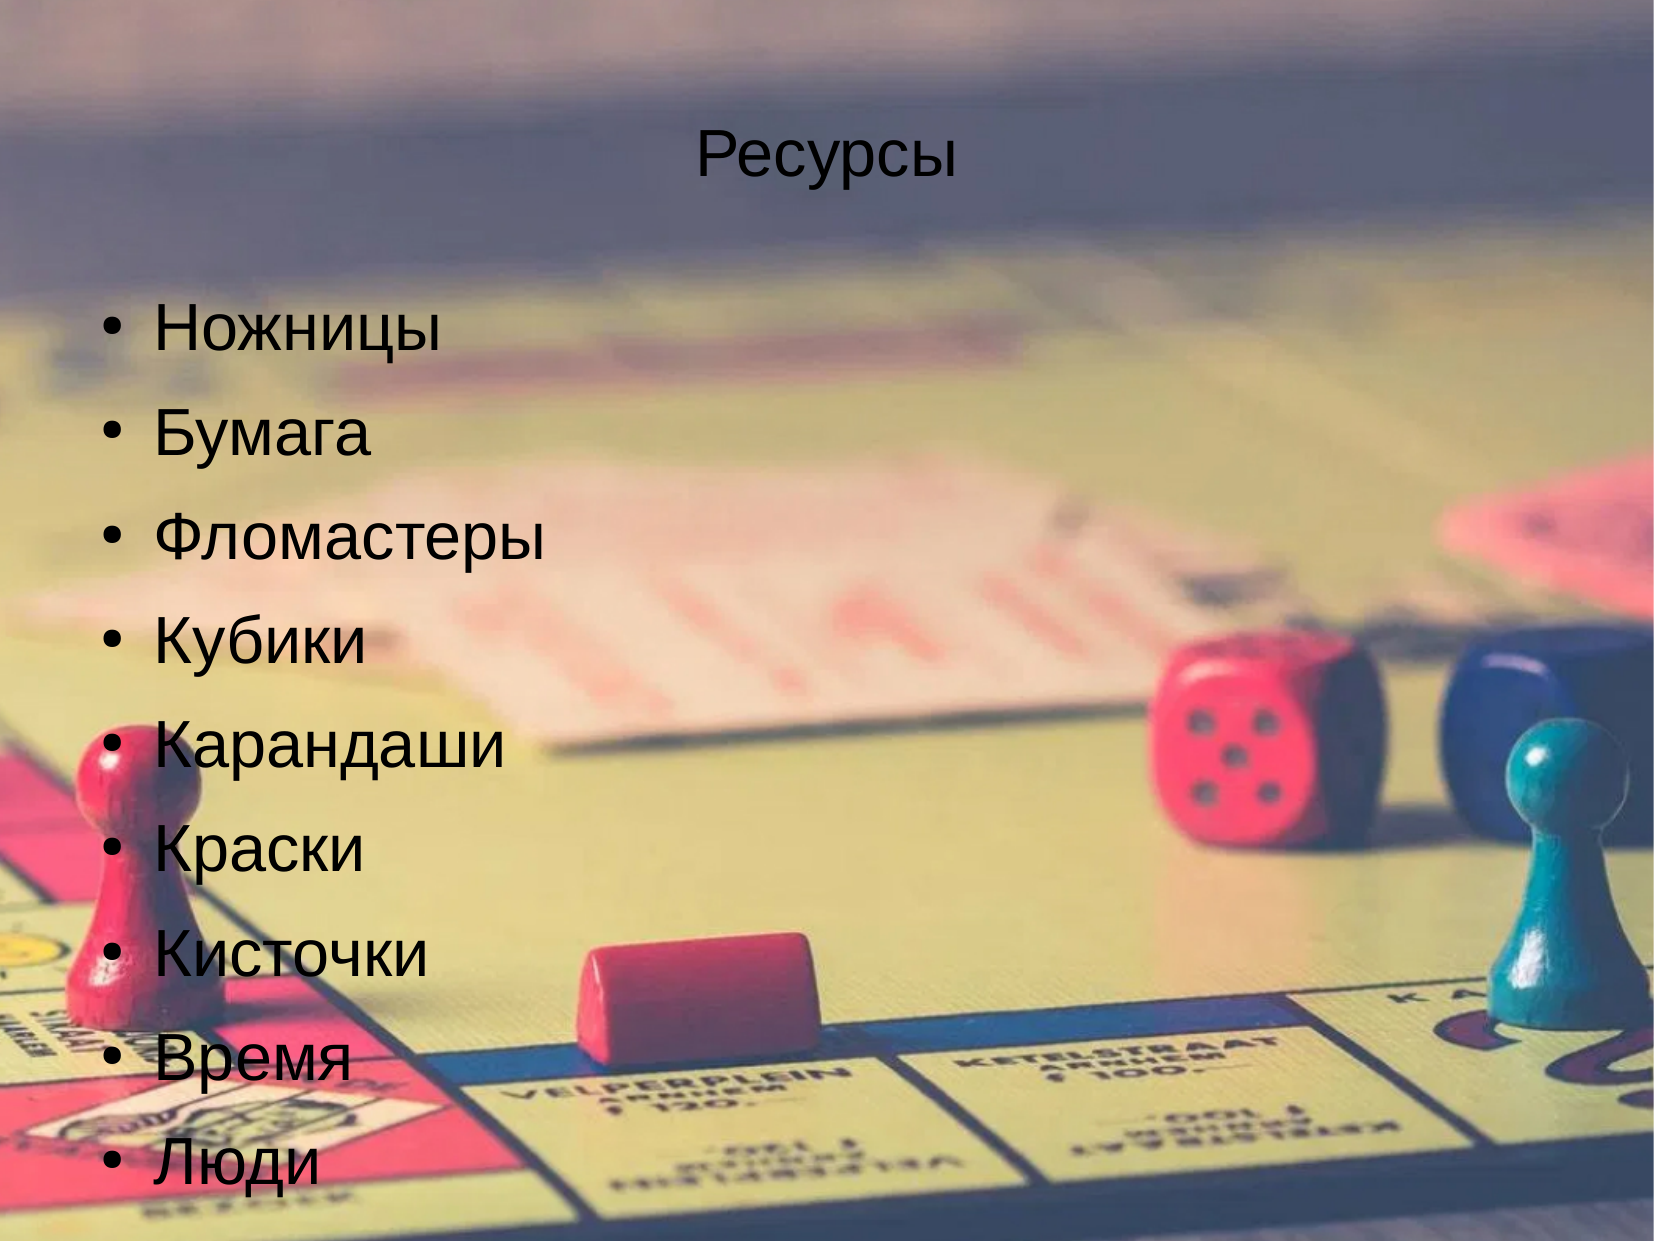

# Ресурсы
Ножницы
Бумага
Фломастеры
Кубики
Карандаши
Краски
Кисточки
Время
Люди